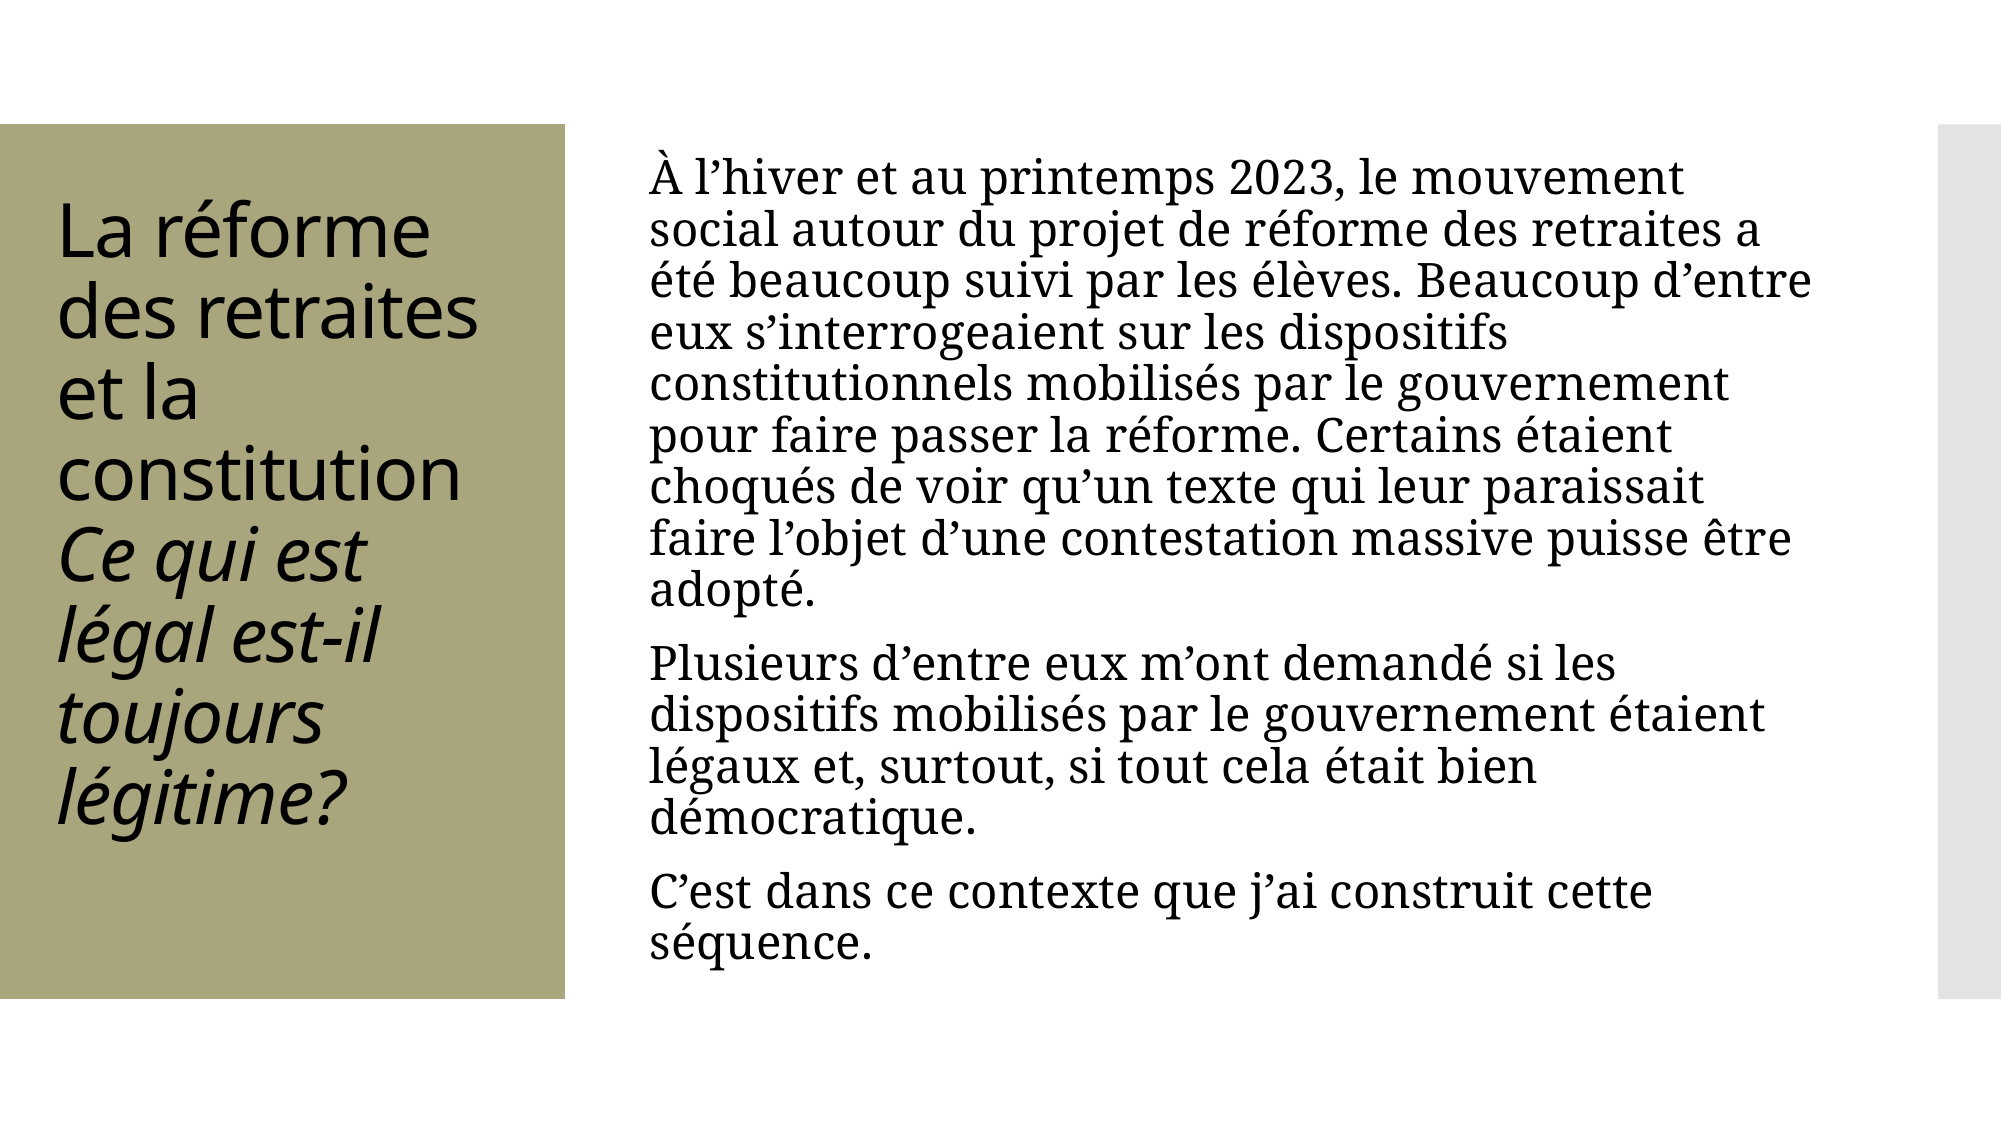

À l’hiver et au printemps 2023, le mouvement social autour du projet de réforme des retraites a été beaucoup suivi par les élèves. Beaucoup d’entre eux s’interrogeaient sur les dispositifs constitutionnels mobilisés par le gouvernement pour faire passer la réforme. Certains étaient choqués de voir qu’un texte qui leur paraissait faire l’objet d’une contestation massive puisse être adopté.
Plusieurs d’entre eux m’ont demandé si les dispositifs mobilisés par le gouvernement étaient légaux et, surtout, si tout cela était bien démocratique.
C’est dans ce contexte que j’ai construit cette séquence.
# La réforme des retraites et la constitution Ce qui est légal est-il toujours légitime?